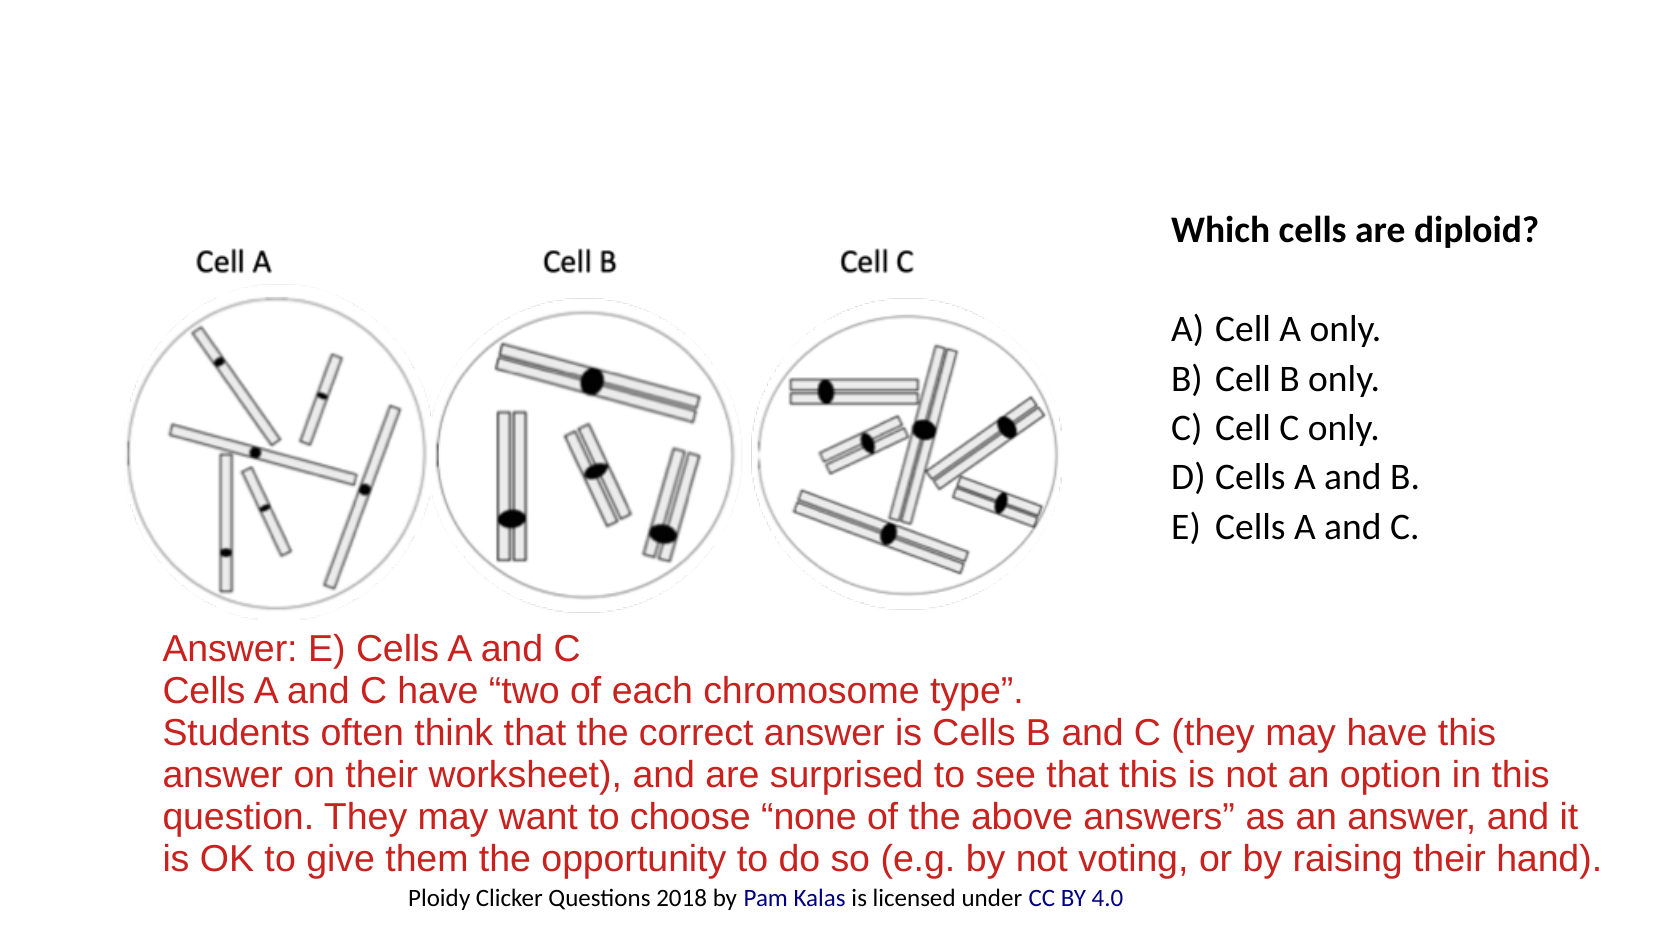

Which cells are diploid?
 Cell A only.
 Cell B only.
 Cell C only.
 Cells A and B.
 Cells A and C.
Answer: E) Cells A and C
Cells A and C have “two of each chromosome type”.
Students often think that the correct answer is Cells B and C (they may have this answer on their worksheet), and are surprised to see that this is not an option in this question. They may want to choose “none of the above answers” as an answer, and it is OK to give them the opportunity to do so (e.g. by not voting, or by raising their hand).
Ploidy Clicker Questions 2018 by Pam Kalas is licensed under CC BY 4.0